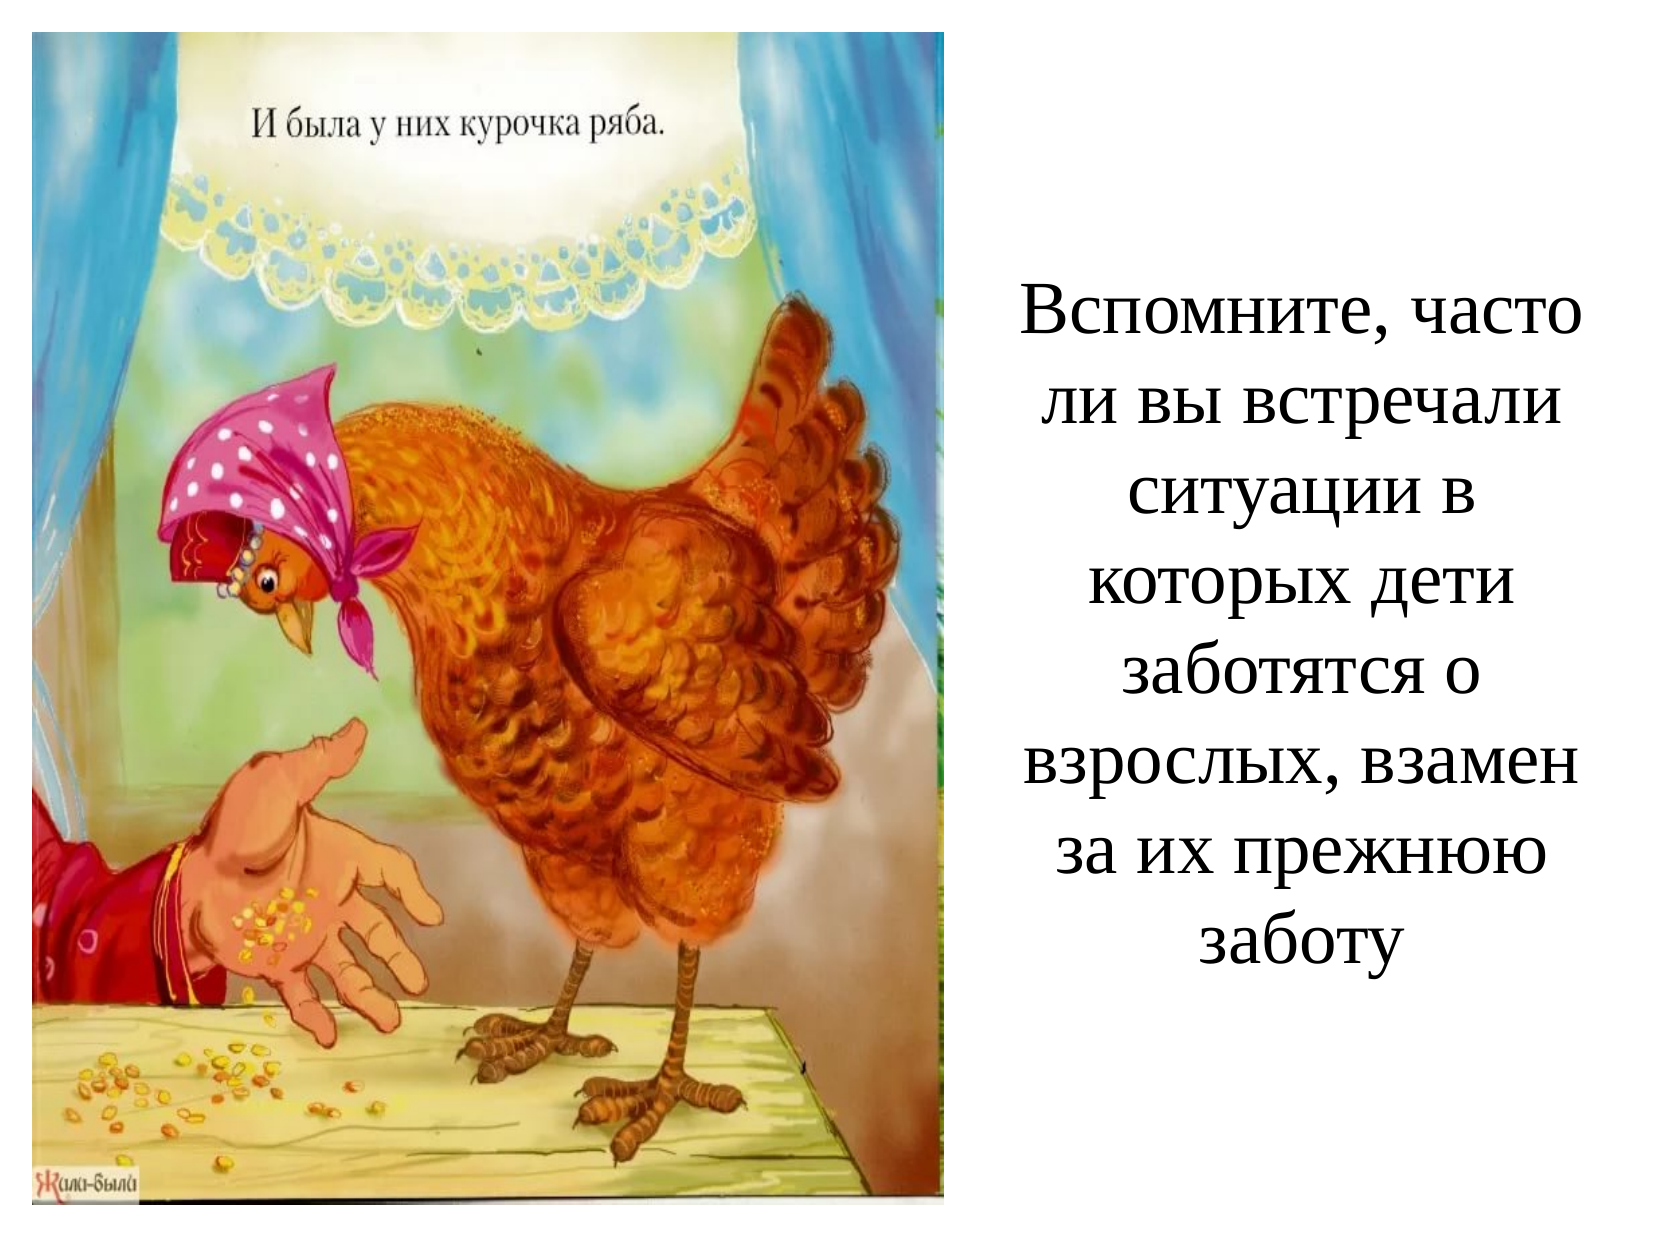

# Вспомните, часто ли вы встречали ситуации в которых дети заботятся о взрослых, взамен за их прежнюю заботу